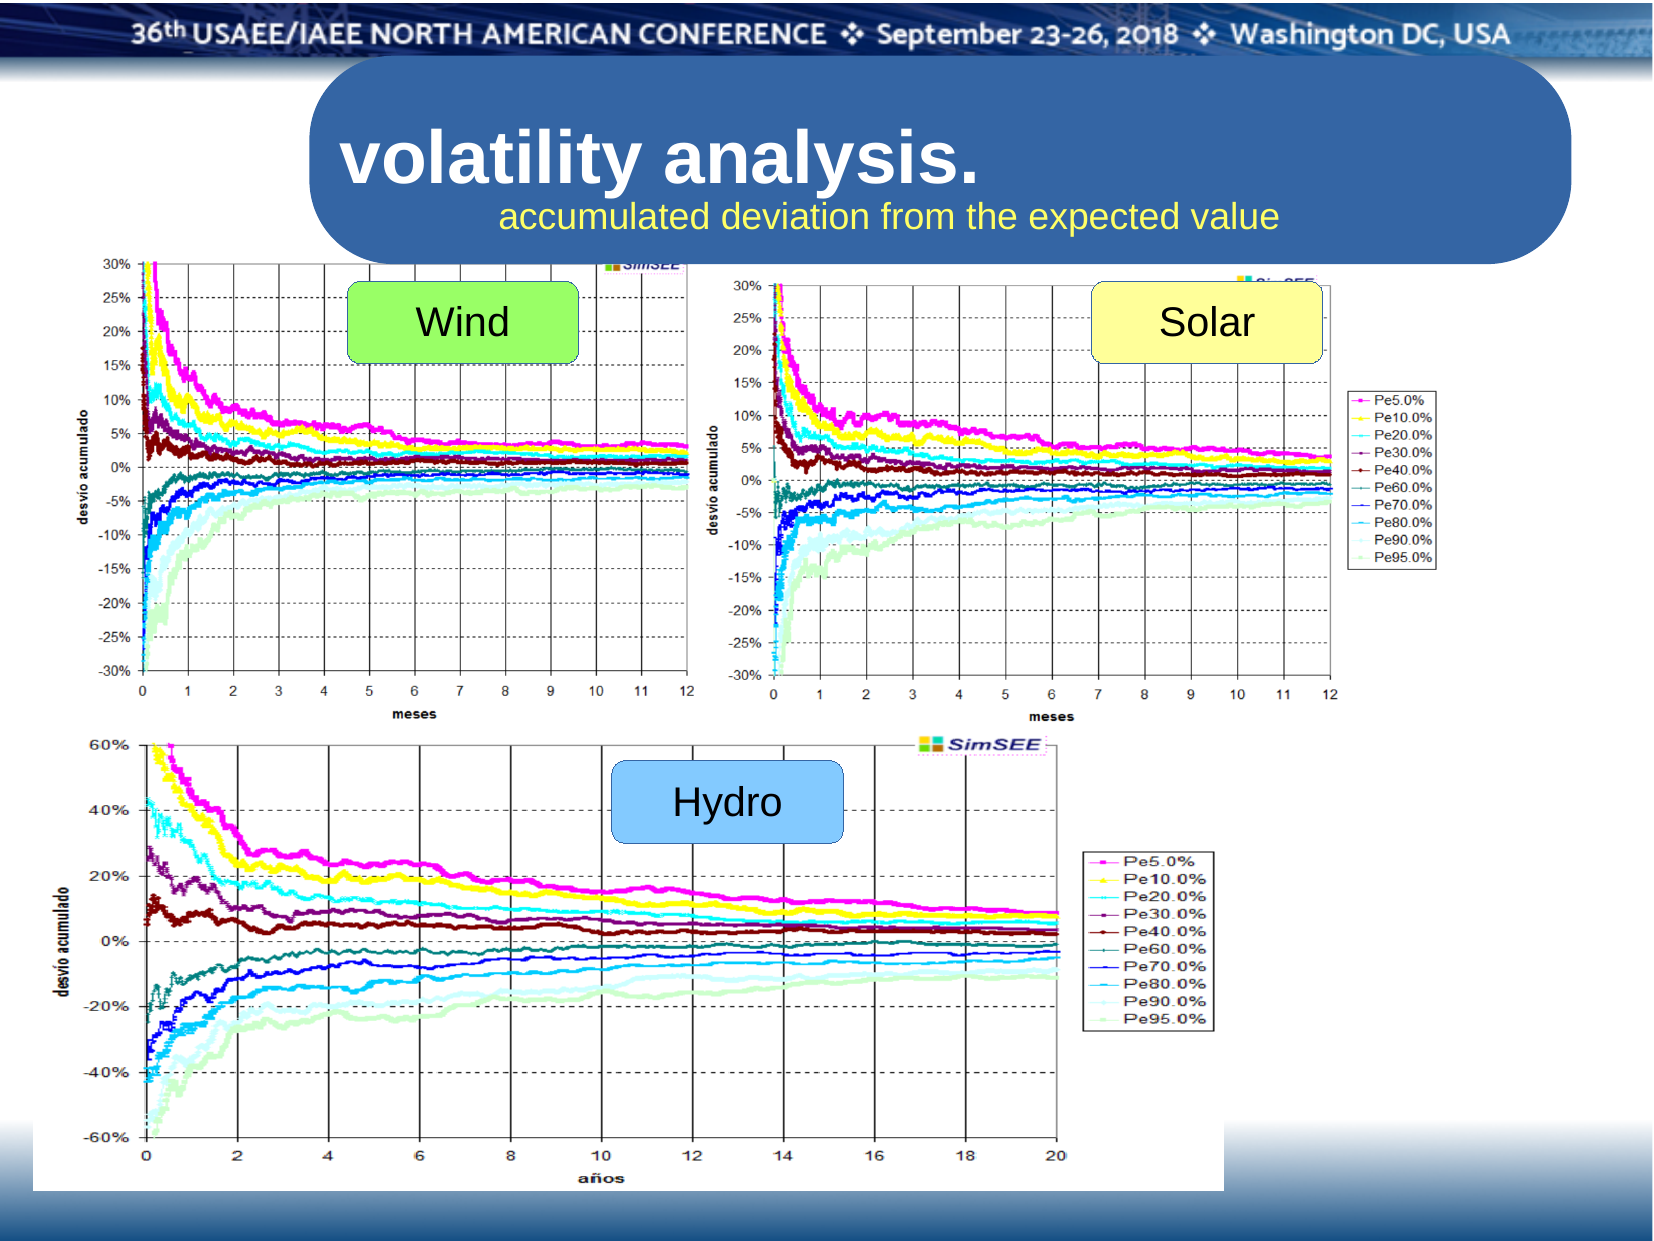

volatility analysis.
accumulated deviation from the expected value
Wind
Solar
Hydro